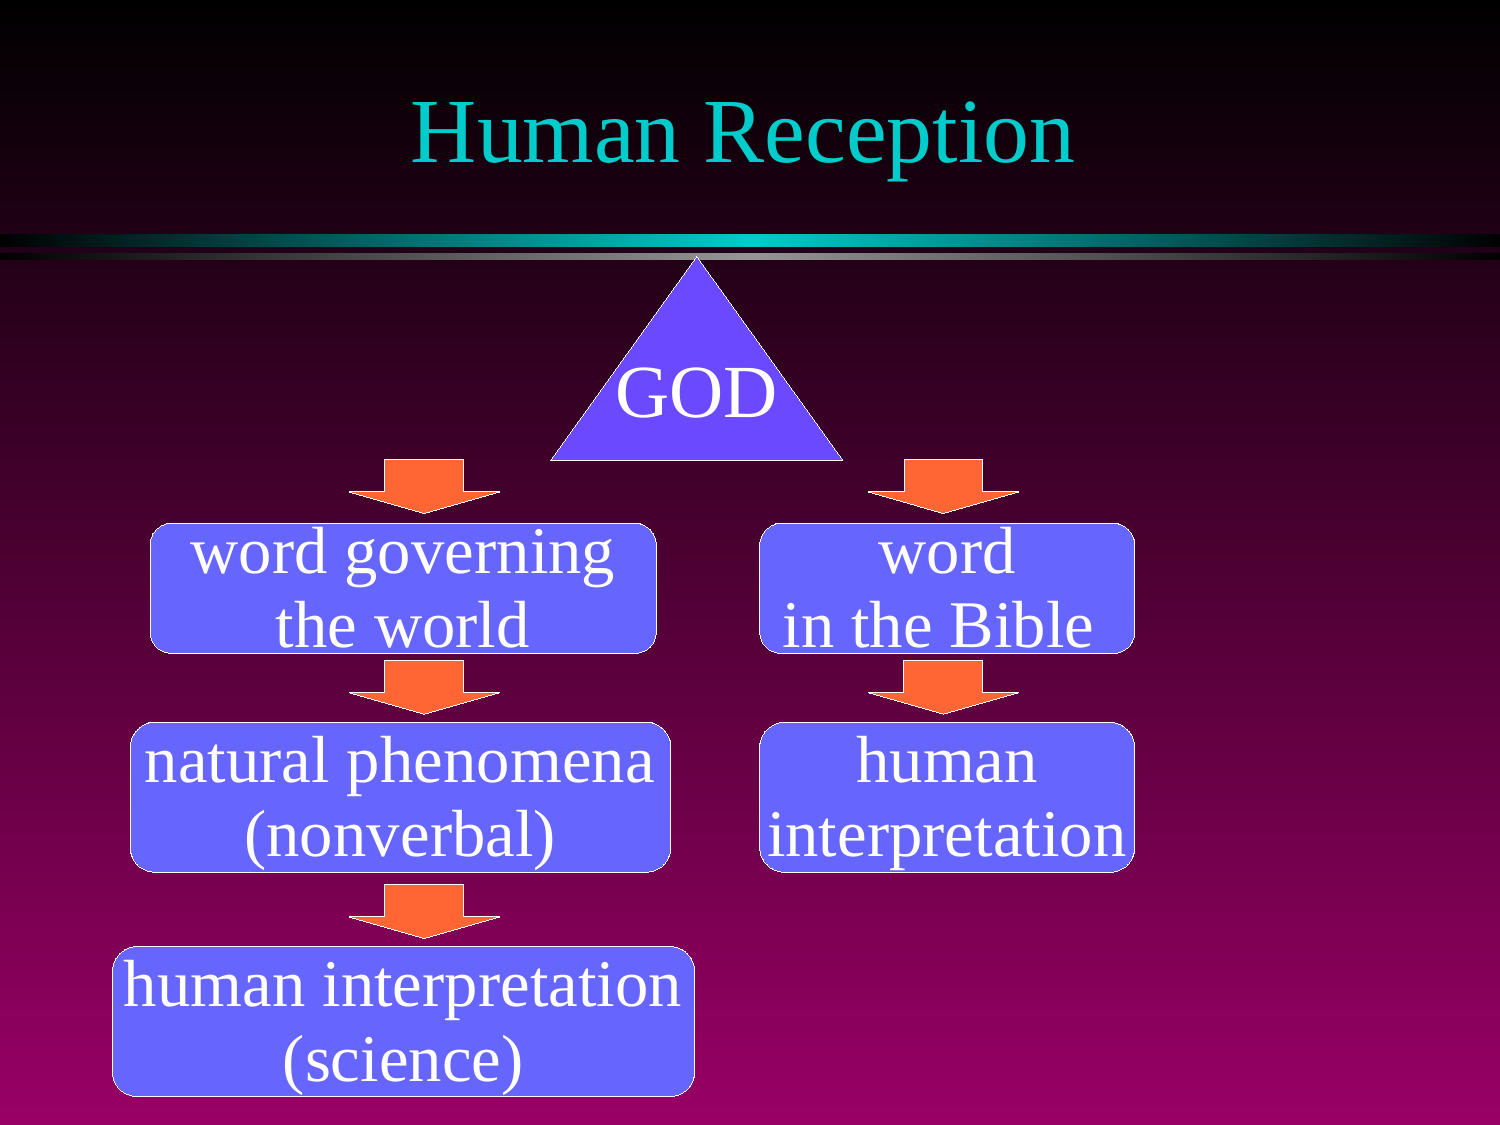

# Human Reception
GOD
word governing
the world
word
in the Bible
human
interpretation
natural phenomena
(nonverbal)
human interpretation
(science)